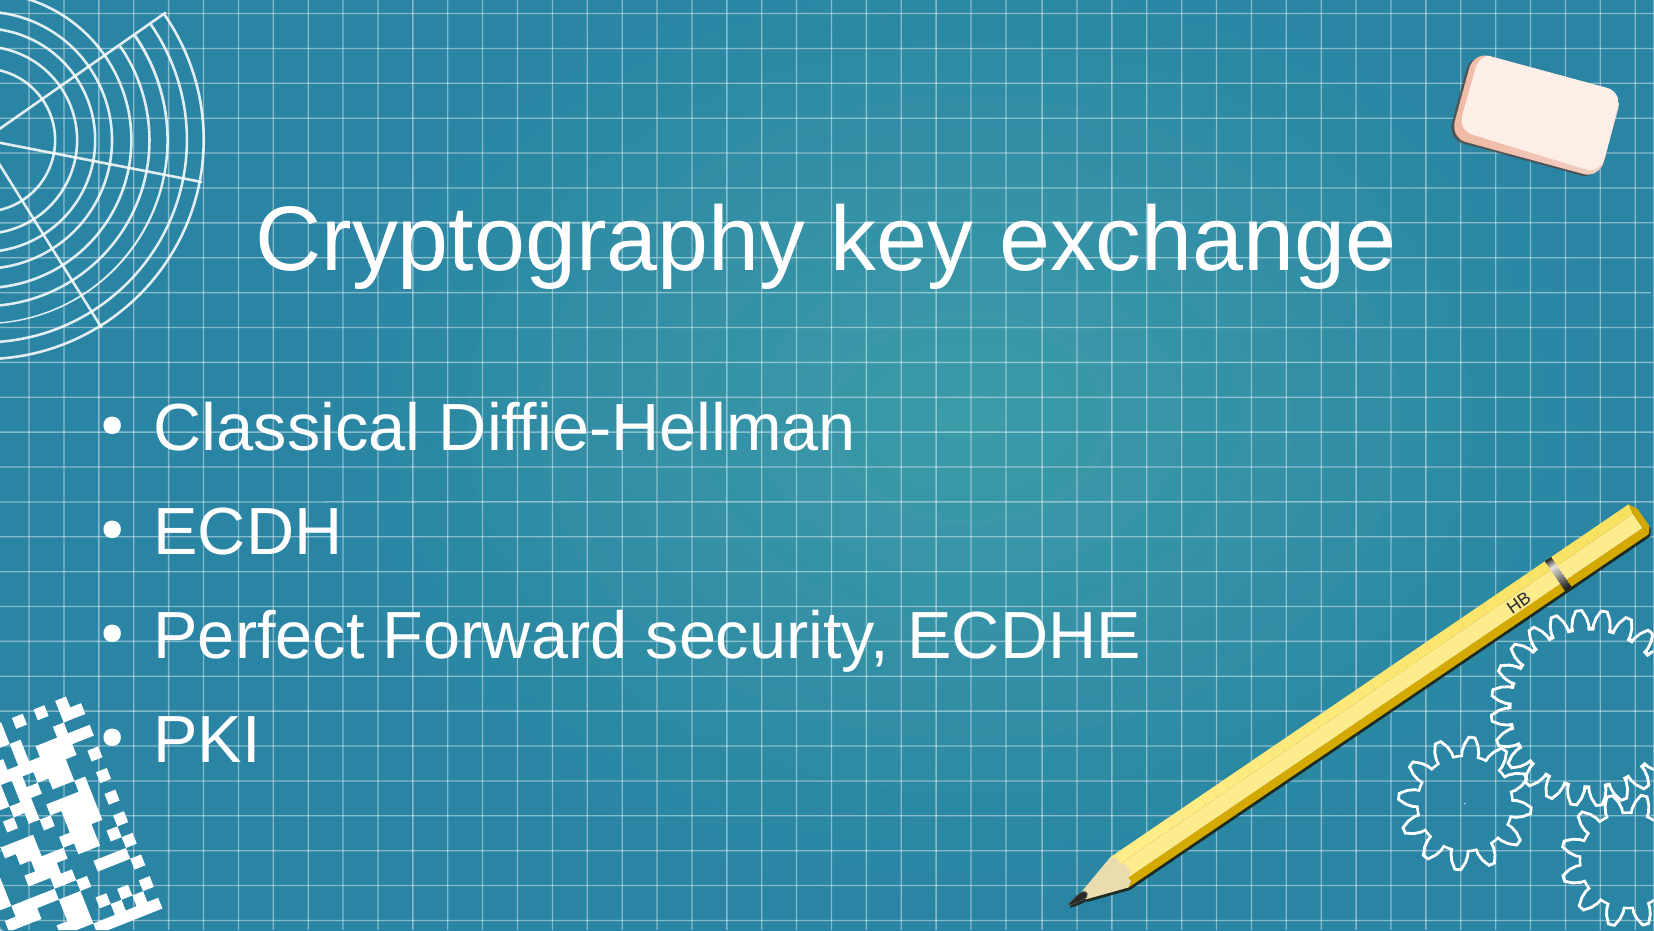

# Cryptography key exchange
Classical Diffie-Hellman
ECDH
Perfect Forward security, ECDHE
PKI